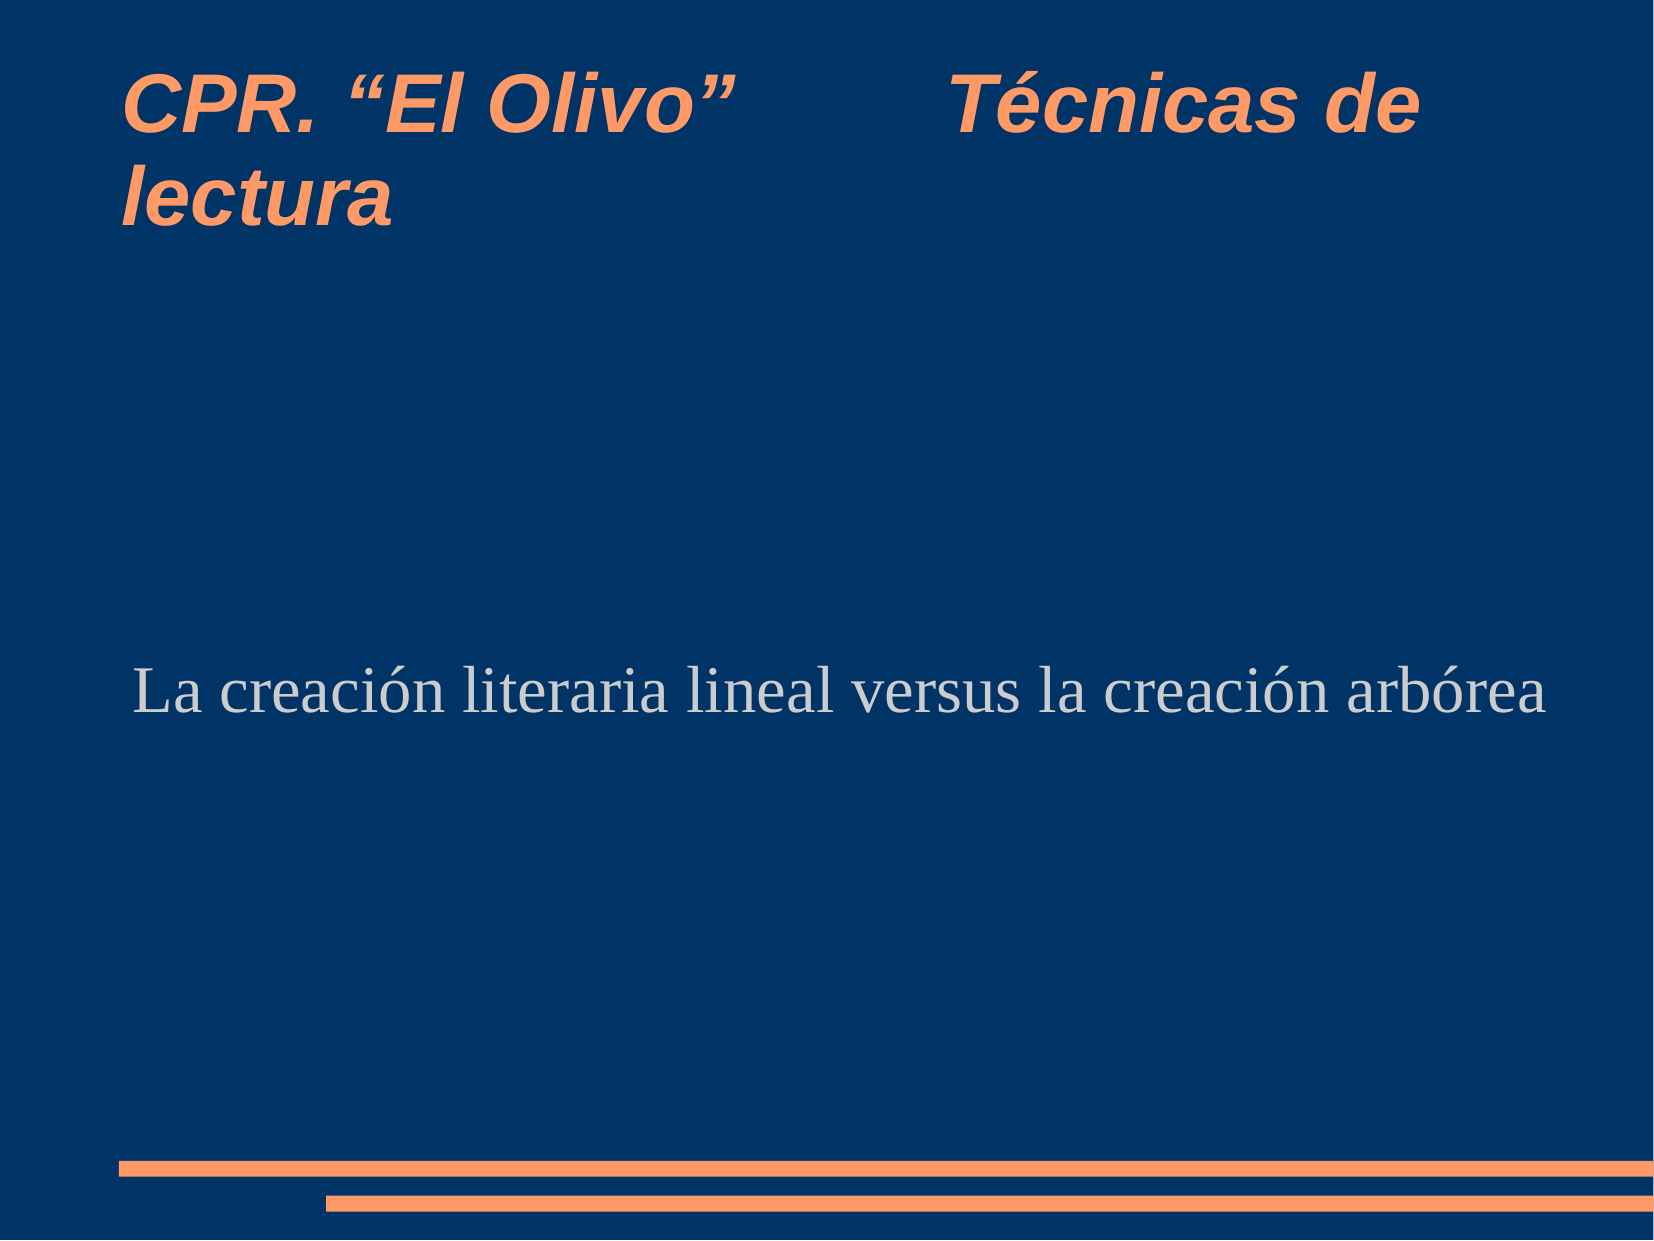

# CPR. “El Olivo” Técnicas de lectura
La creación literaria lineal versus la creación arbórea